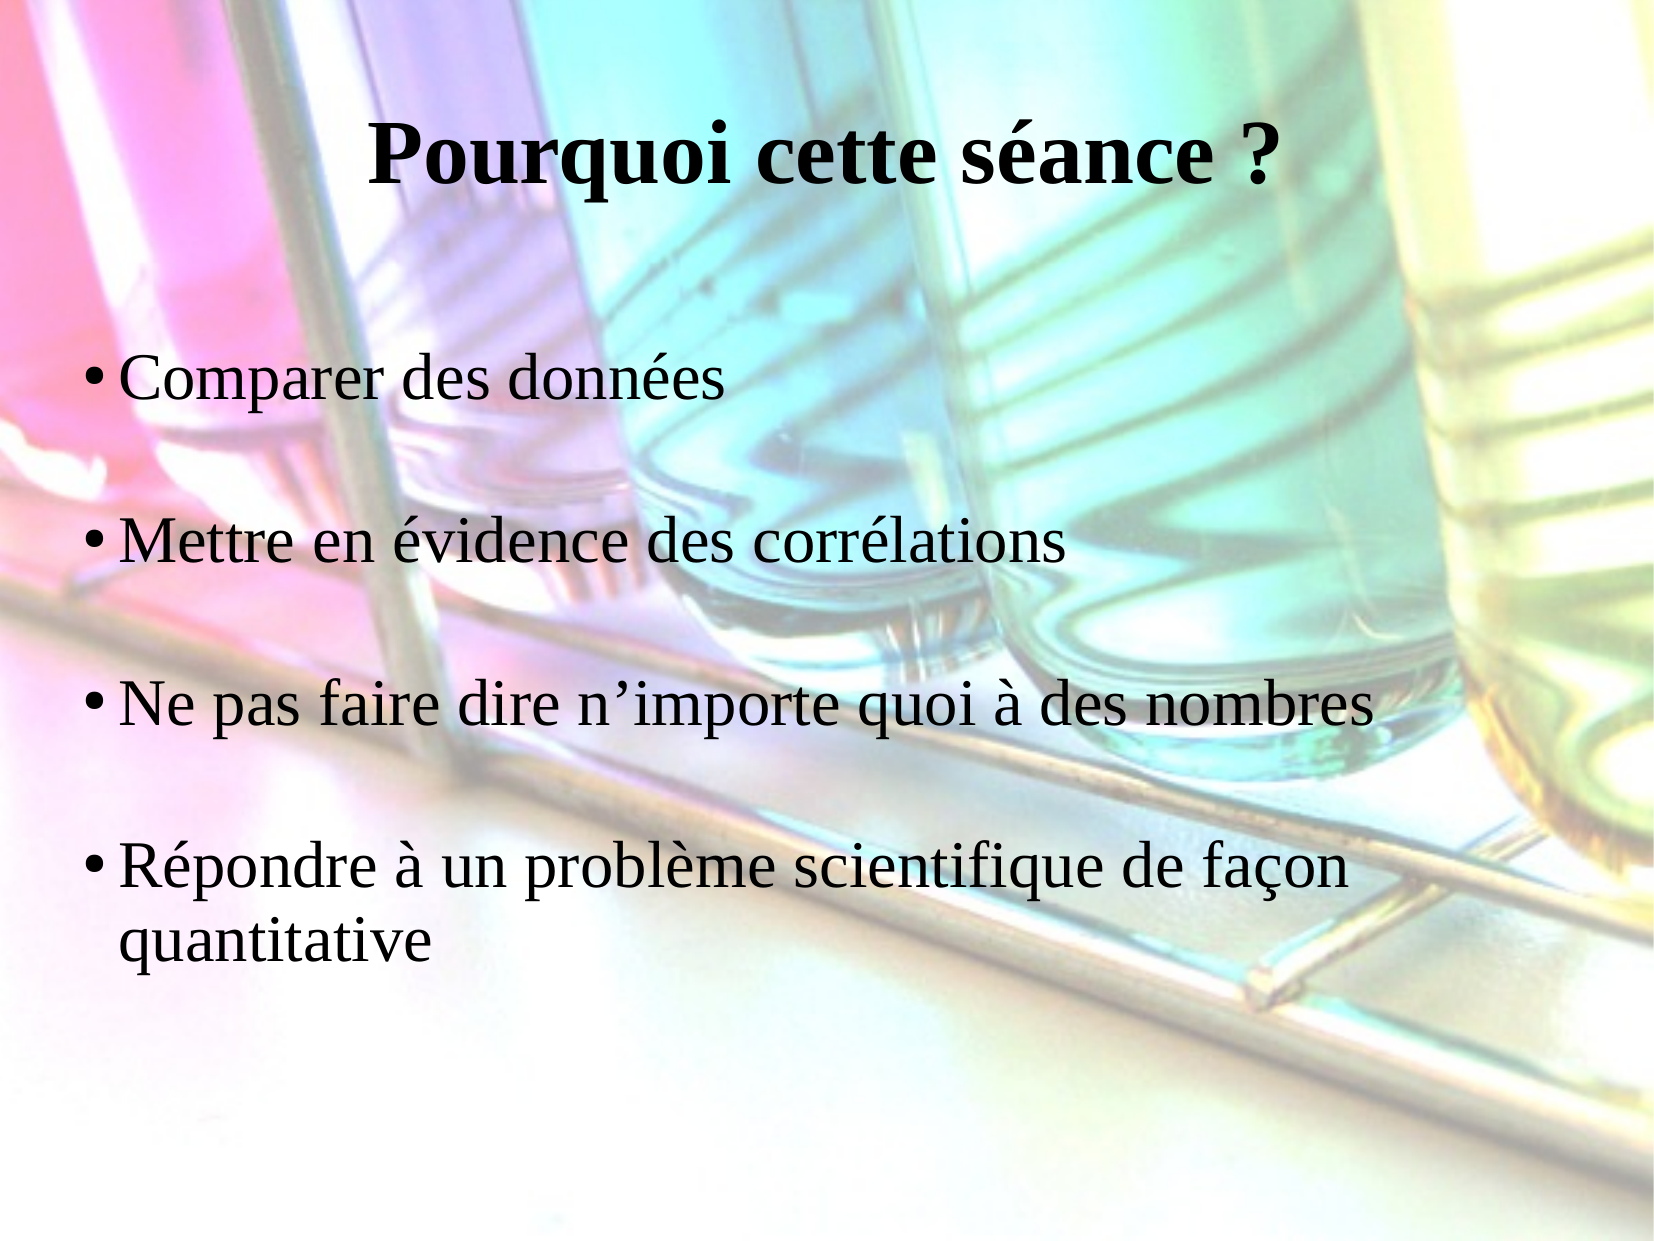

# Pourquoi cette séance ?
Comparer des données
Mettre en évidence des corrélations
Ne pas faire dire n’importe quoi à des nombres
Répondre à un problème scientifique de façon quantitative